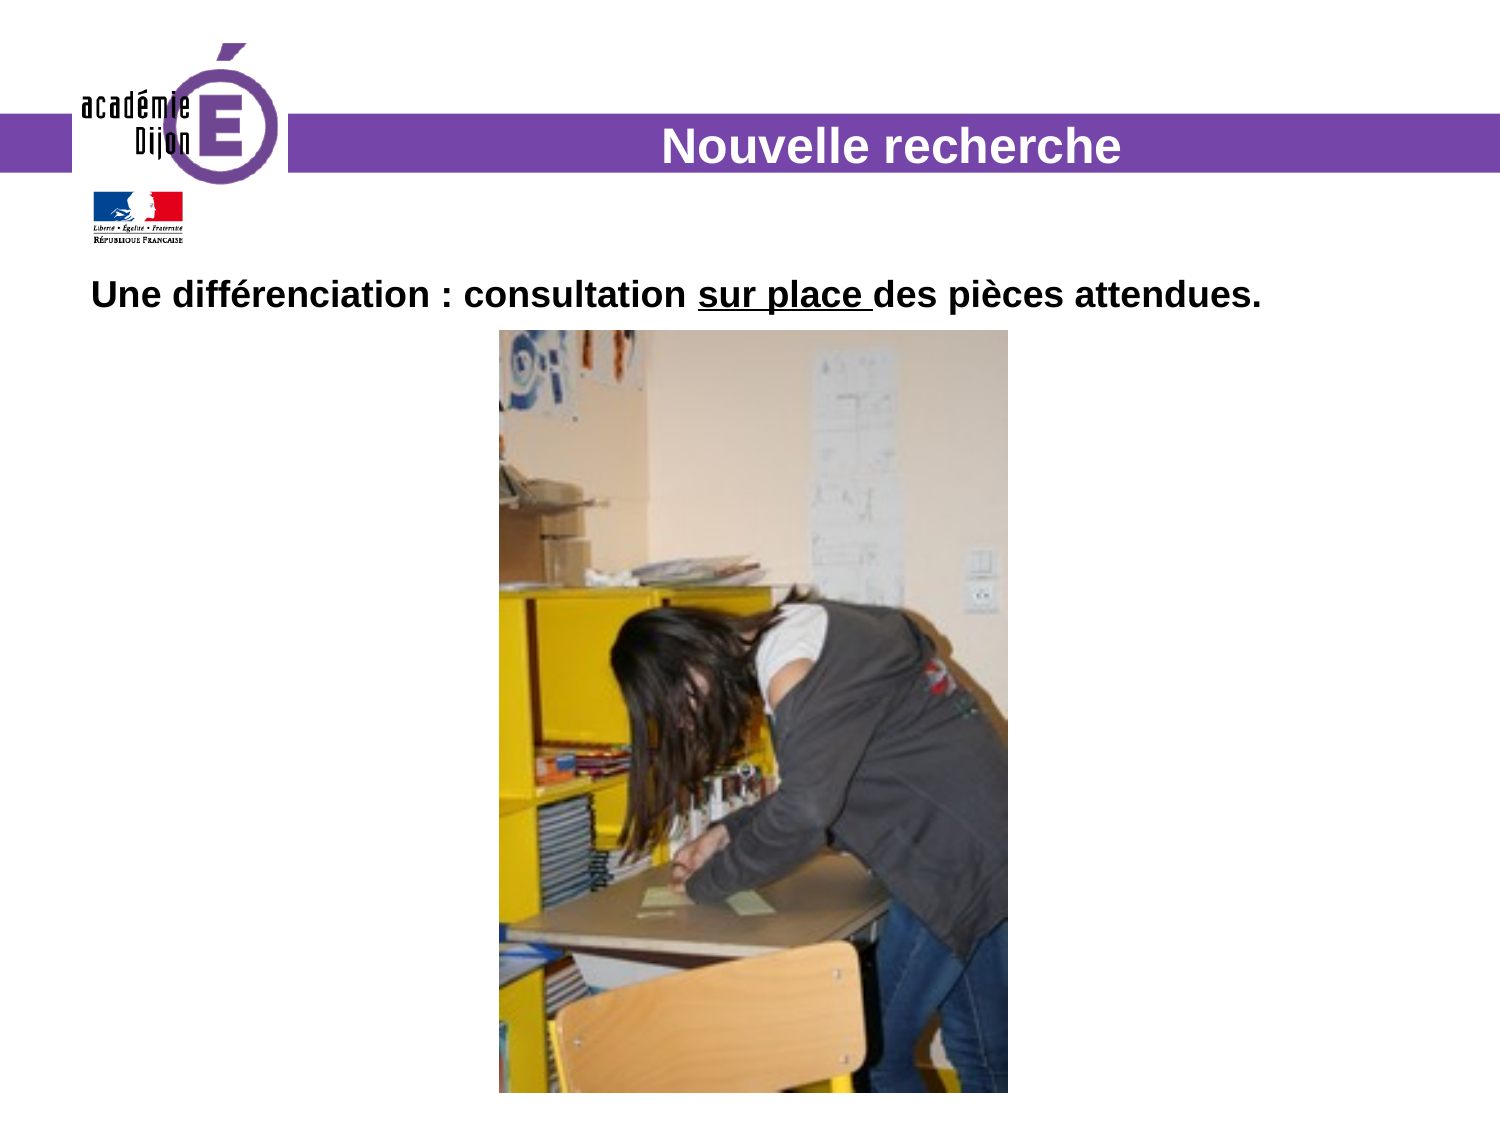

# Nouvelle recherche
Une différenciation : consultation sur place des pièces attendues.